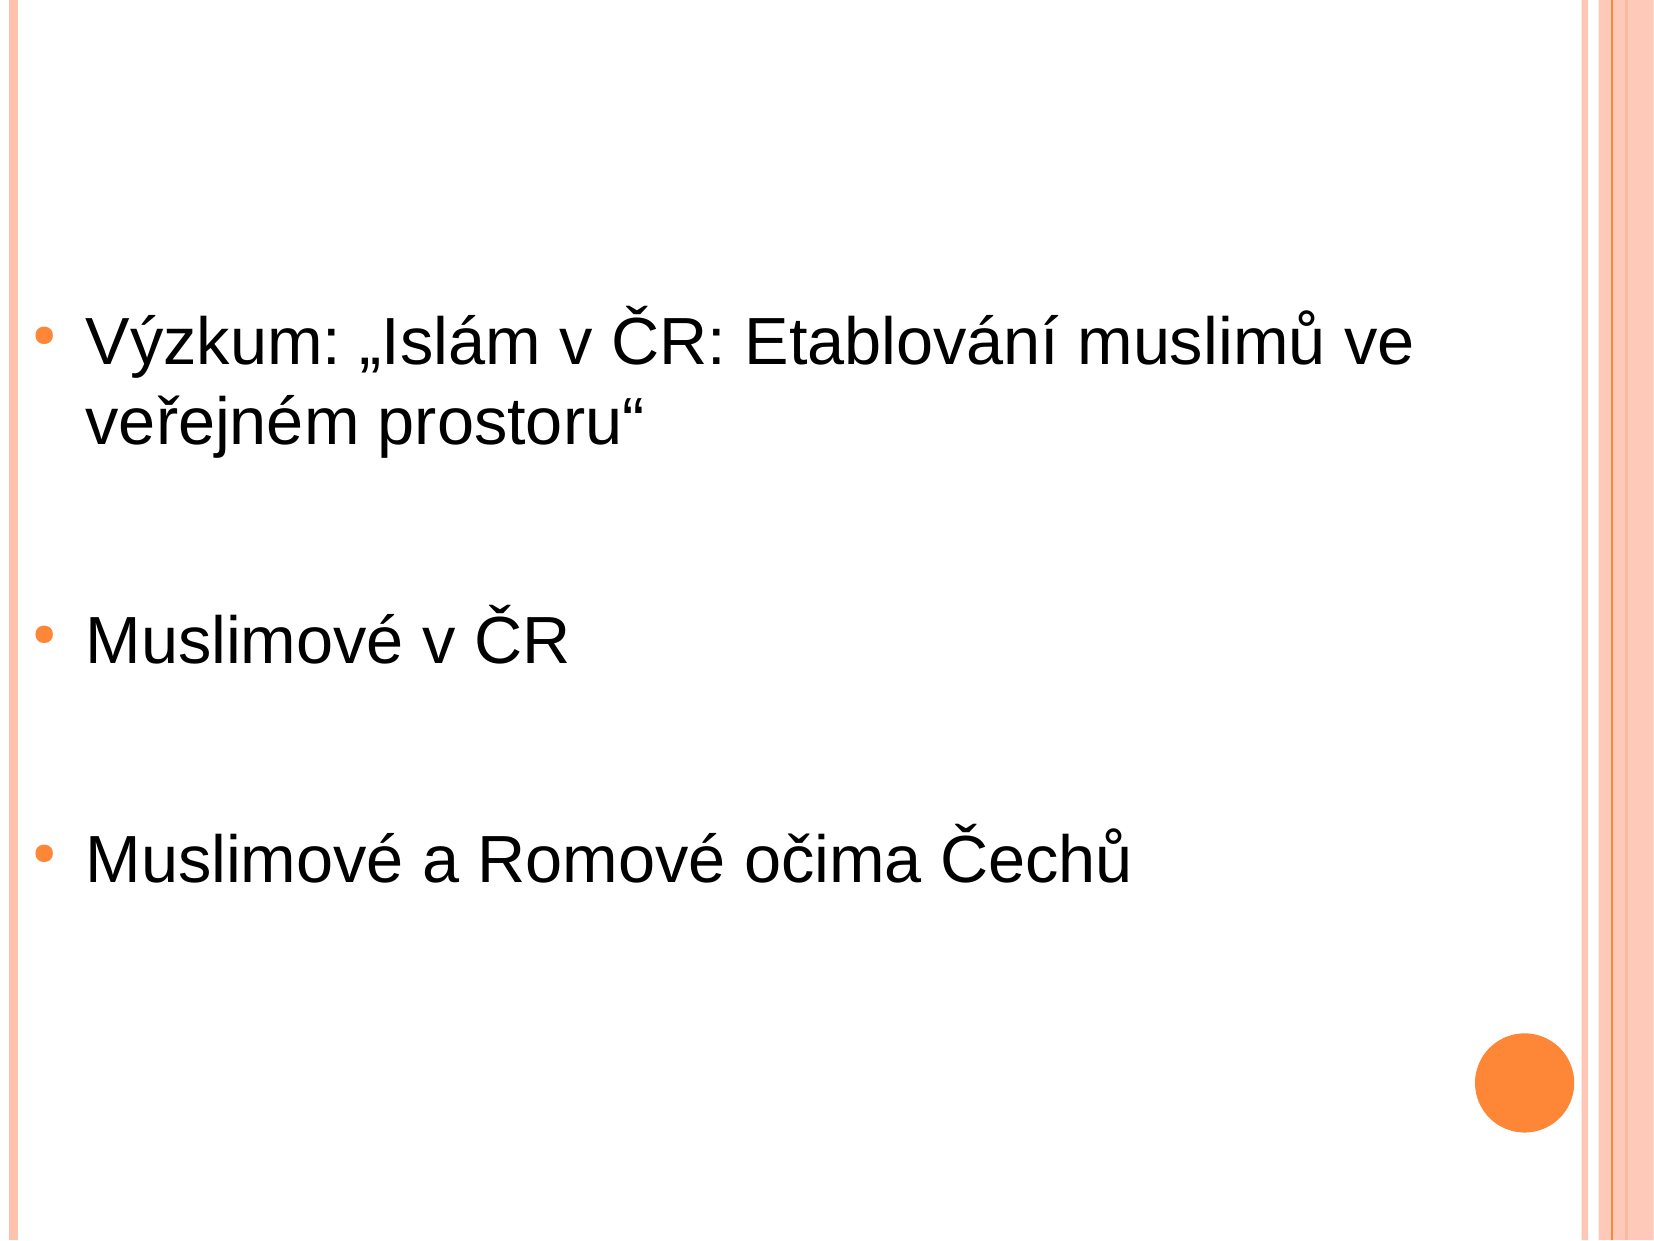

# Výzkum: „Islám v ČR: Etablování muslimů ve veřejném prostoru“
Muslimové v ČR
Muslimové a Romové očima Čechů